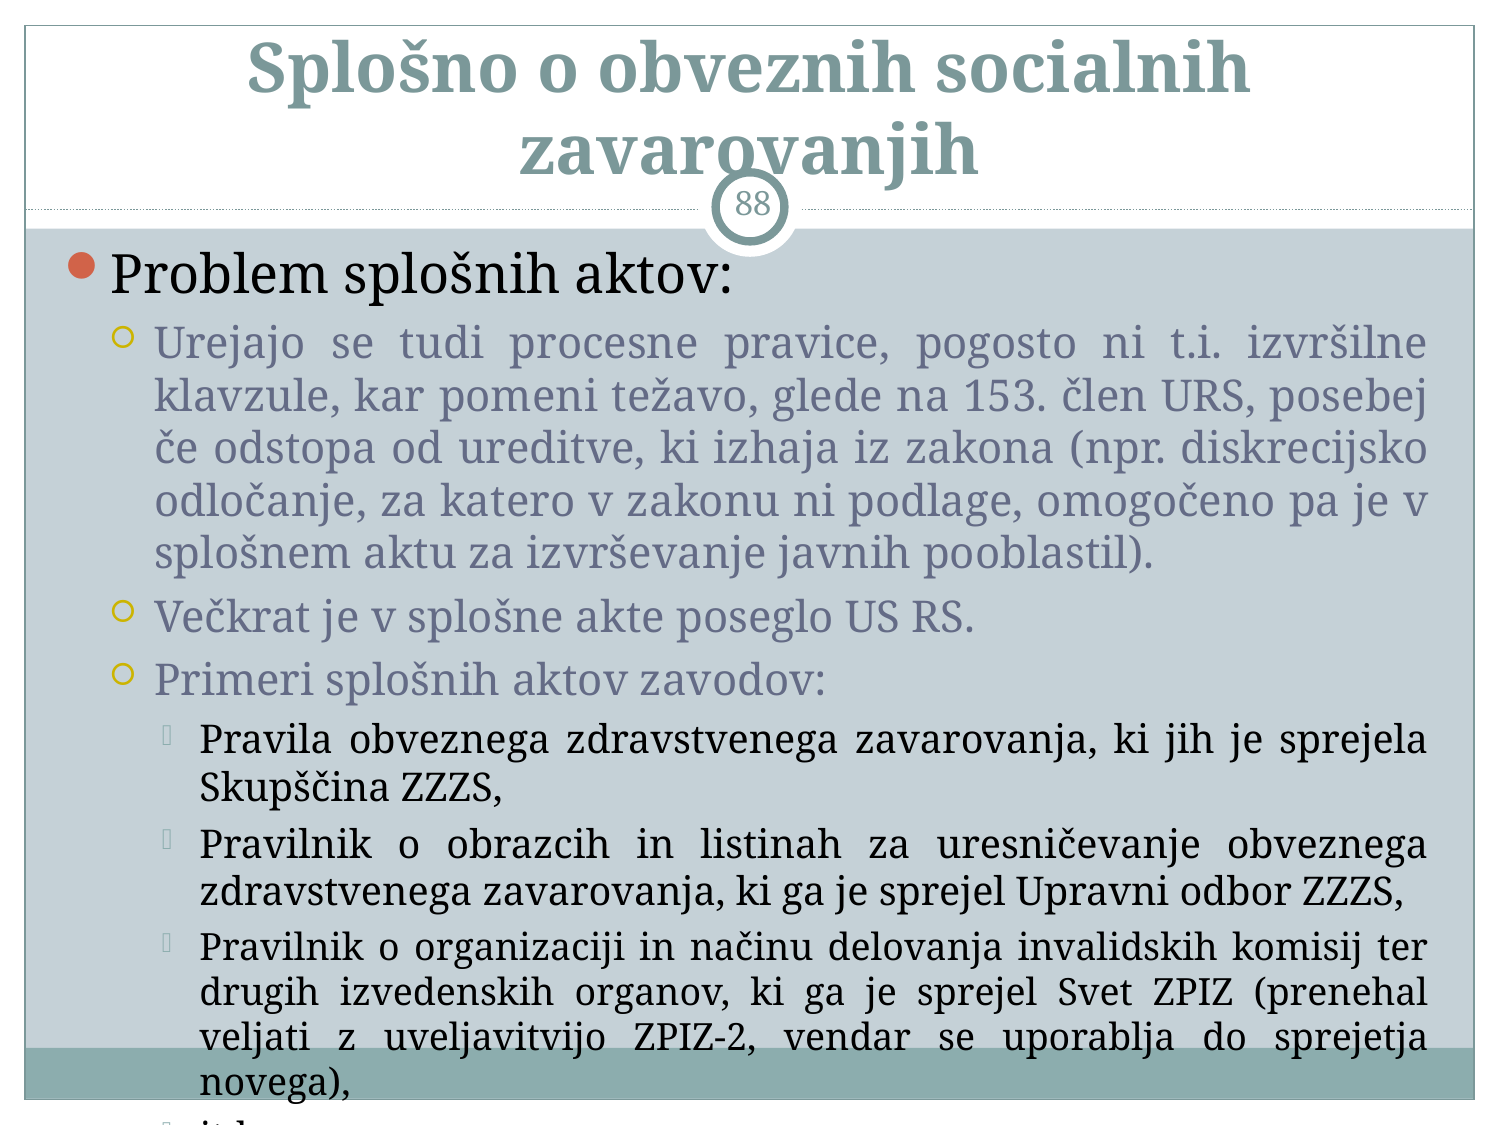

# Splošno o obveznih socialnih zavarovanjih
Problem splošnih aktov:
Urejajo se tudi procesne pravice, pogosto ni t.i. izvršilne klavzule, kar pomeni težavo, glede na 153. člen URS, posebej če odstopa od ureditve, ki izhaja iz zakona (npr. diskrecijsko odločanje, za katero v zakonu ni podlage, omogočeno pa je v splošnem aktu za izvrševanje javnih pooblastil).
Večkrat je v splošne akte poseglo US RS.
Primeri splošnih aktov zavodov:
Pravila obveznega zdravstvenega zavarovanja, ki jih je sprejela Skupščina ZZZS,
Pravilnik o obrazcih in listinah za uresničevanje obveznega zdravstvenega zavarovanja, ki ga je sprejel Upravni odbor ZZZS,
Pravilnik o organizaciji in načinu delovanja invalidskih komisij ter drugih izvedenskih organov, ki ga je sprejel Svet ZPIZ (prenehal veljati z uveljavitvijo ZPIZ-2, vendar se uporablja do sprejetja novega),
itd.